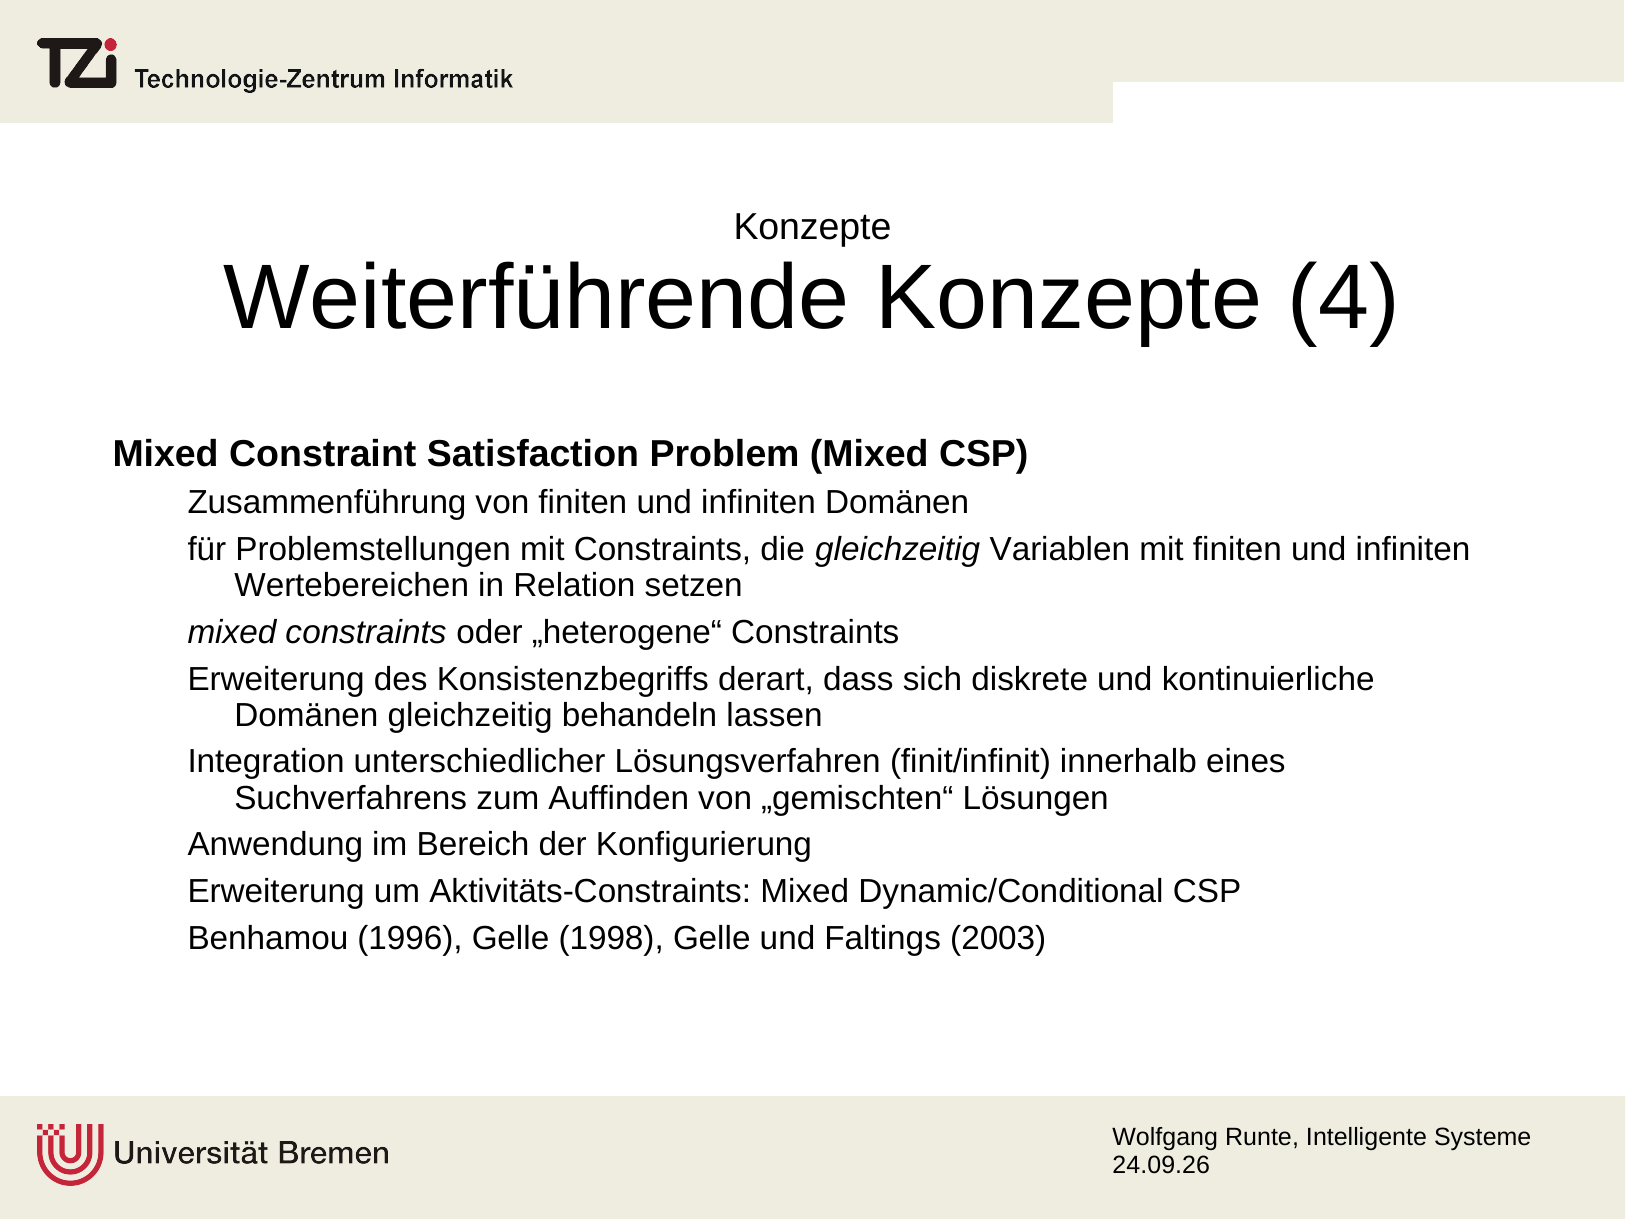

# Konzepte Weiterführende Konzepte (4)
Mixed Constraint Satisfaction Problem (Mixed CSP)
Zusammenführung von finiten und infiniten Domänen
für Problemstellungen mit Constraints, die gleichzeitig Variablen mit finiten und infiniten Wertebereichen in Relation setzen
mixed constraints oder „heterogene“ Constraints
Erweiterung des Konsistenzbegriffs derart, dass sich diskrete und kontinuierliche Domänen gleichzeitig behandeln lassen
Integration unterschiedlicher Lösungsverfahren (finit/infinit) innerhalb eines Suchverfahrens zum Auffinden von „gemischten“ Lösungen
Anwendung im Bereich der Konfigurierung
Erweiterung um Aktivitäts-Constraints: Mixed Dynamic/Conditional CSP
Benhamou (1996), Gelle (1998), Gelle und Faltings (2003)